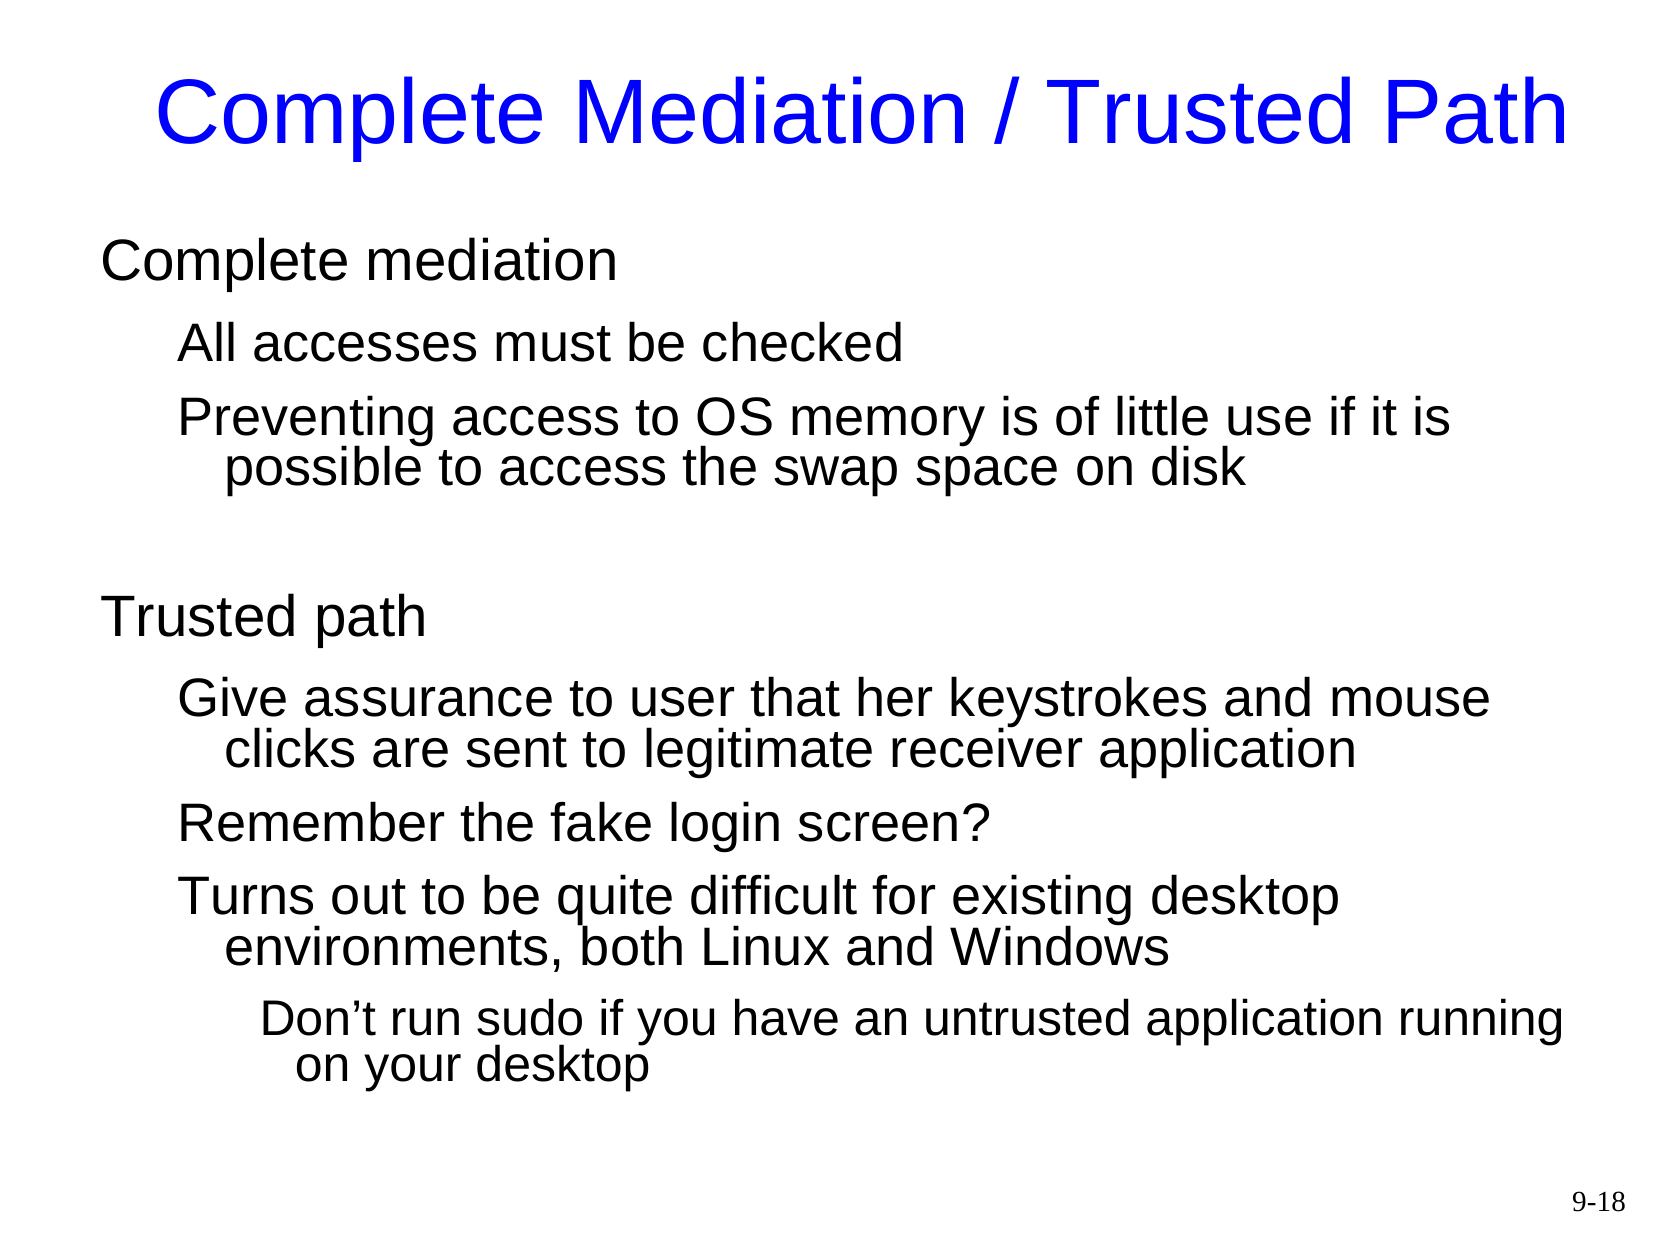

# Complete Mediation / Trusted Path
Complete mediation
All accesses must be checked
Preventing access to OS memory is of little use if it is possible to access the swap space on disk
Trusted path
Give assurance to user that her keystrokes and mouse clicks are sent to legitimate receiver application
Remember the fake login screen?
Turns out to be quite difficult for existing desktop environments, both Linux and Windows
Don’t run sudo if you have an untrusted application running on your desktop